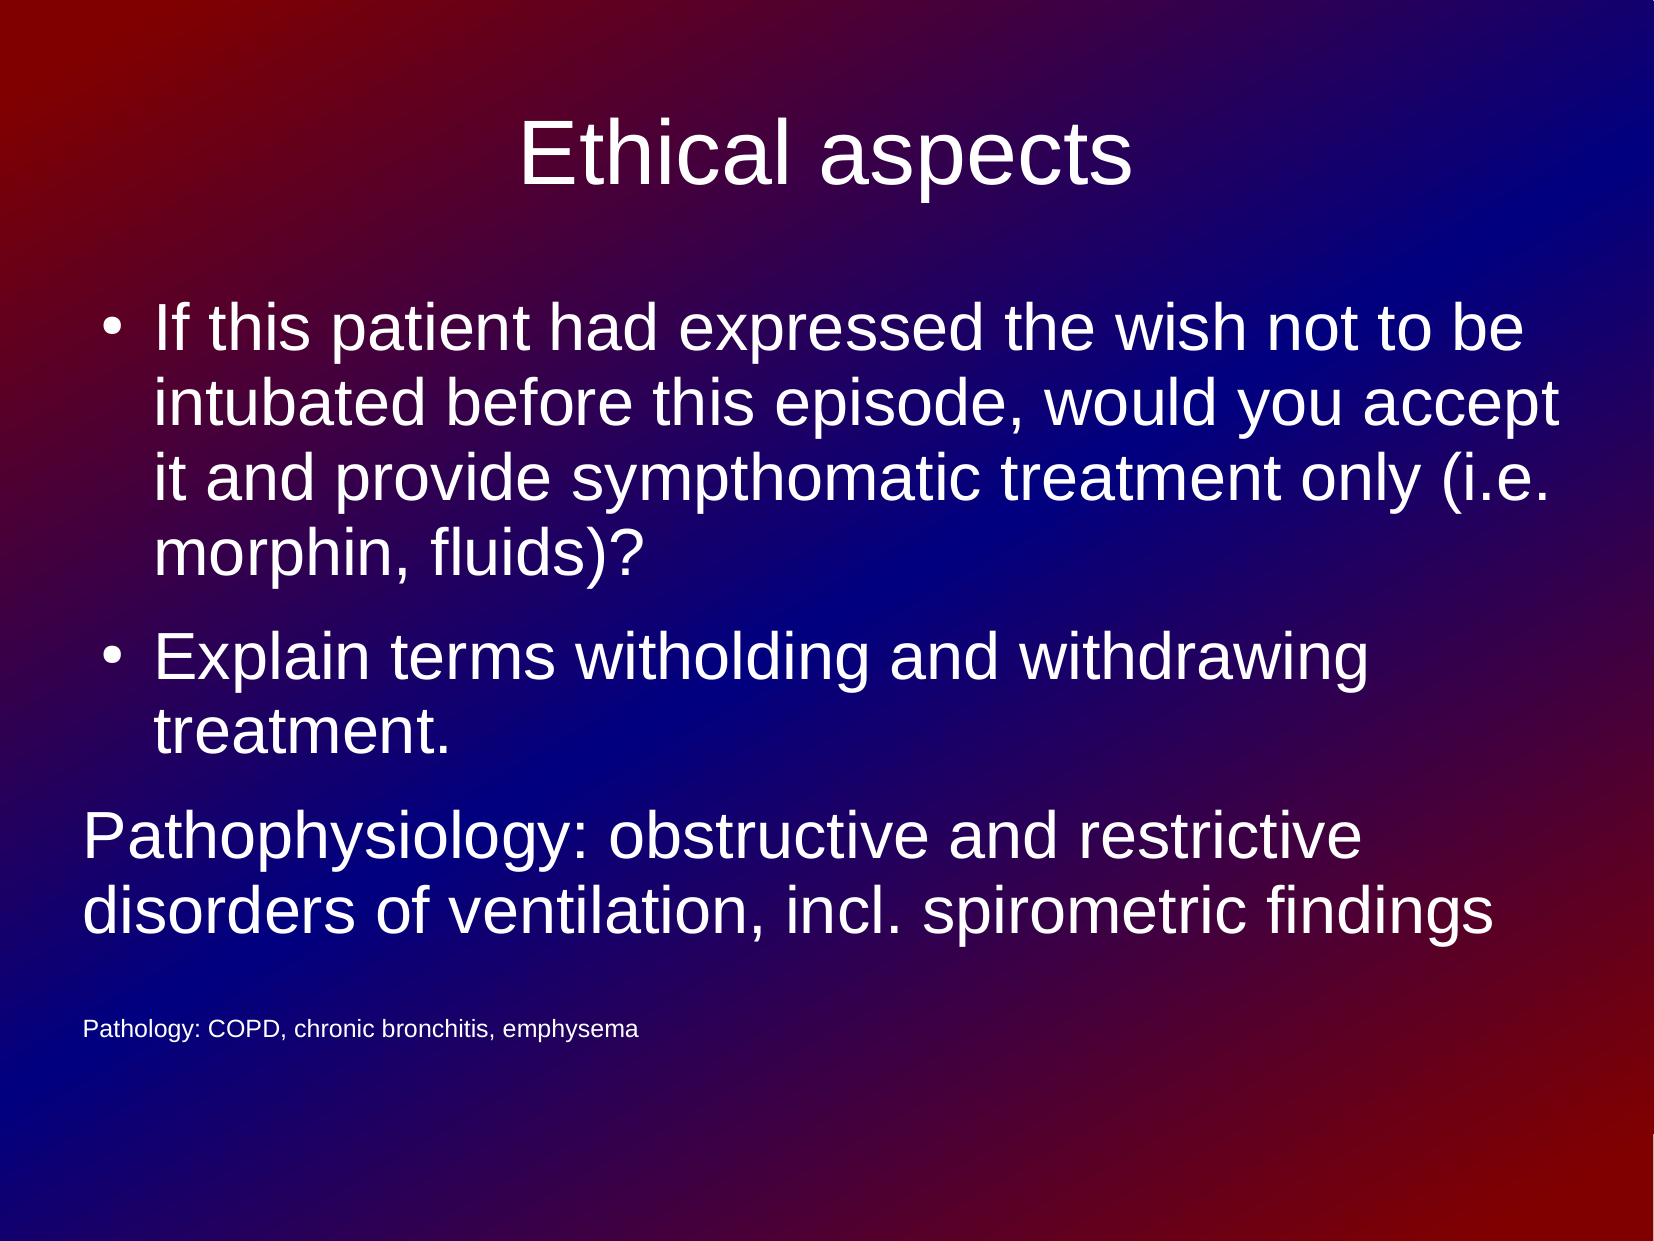

# Ethical aspects
If this patient had expressed the wish not to be intubated before this episode, would you accept it and provide sympthomatic treatment only (i.e. morphin, fluids)?
Explain terms witholding and withdrawing treatment.
Pathophysiology: obstructive and restrictive disorders of ventilation, incl. spirometric findings
Pathology: COPD, chronic bronchitis, emphysema